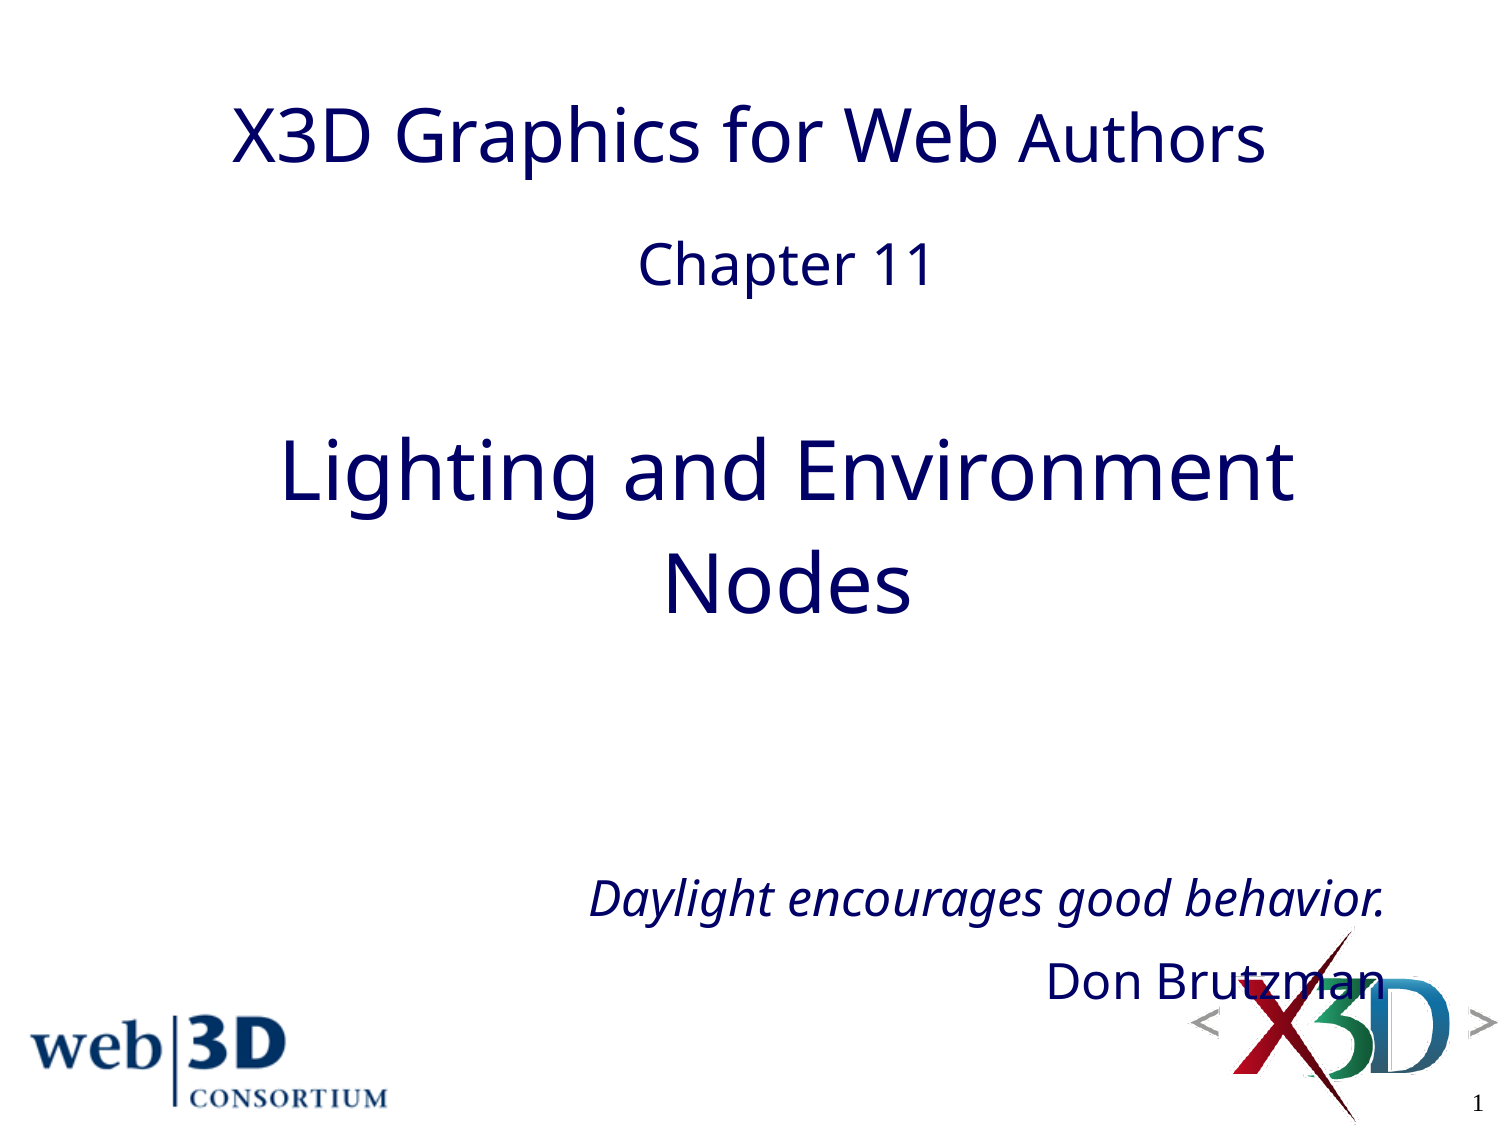

# X3D Graphics for Web Authors
Chapter 11
Lighting and Environment Nodes
Daylight encourages good behavior.
Don Brutzman